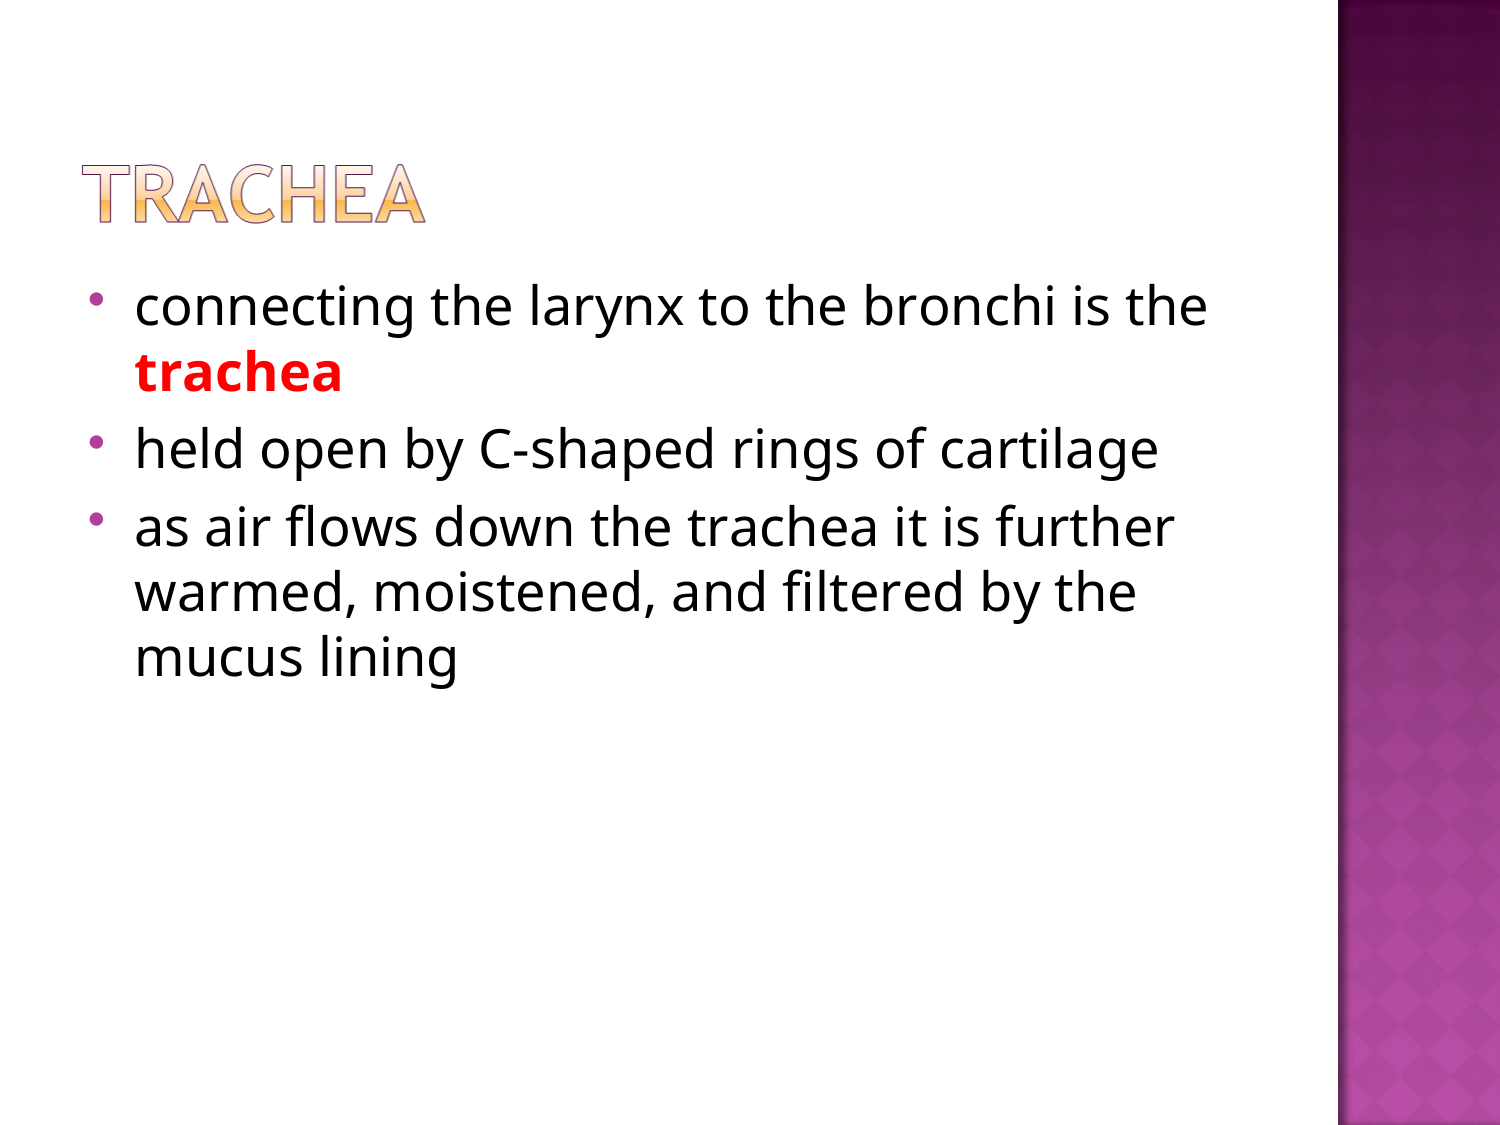

# connecting the larynx to the bronchi is the trachea
held open by C-shaped rings of cartilage
as air flows down the trachea it is further warmed, moistened, and filtered by the mucus lining